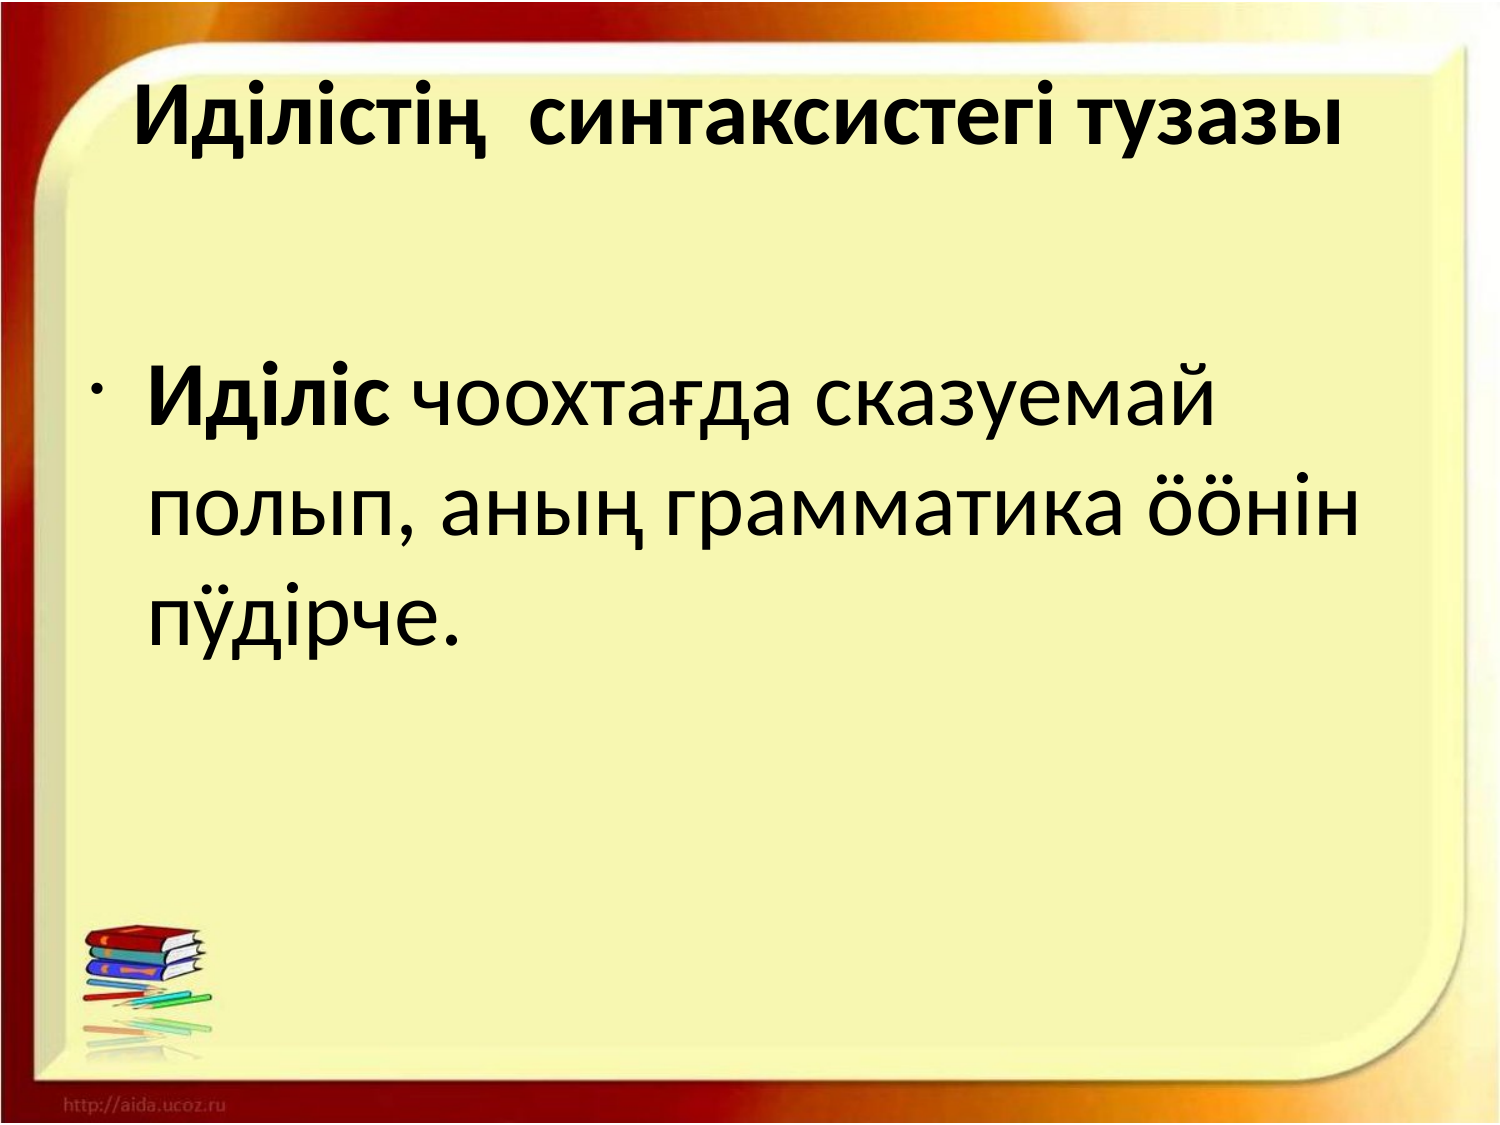

# Идiлiстiң синтаксистегi тузазы
Идiлiс чоохтағда сказуемай полып, аның грамматика ӧӧнiн пӱдiрче.